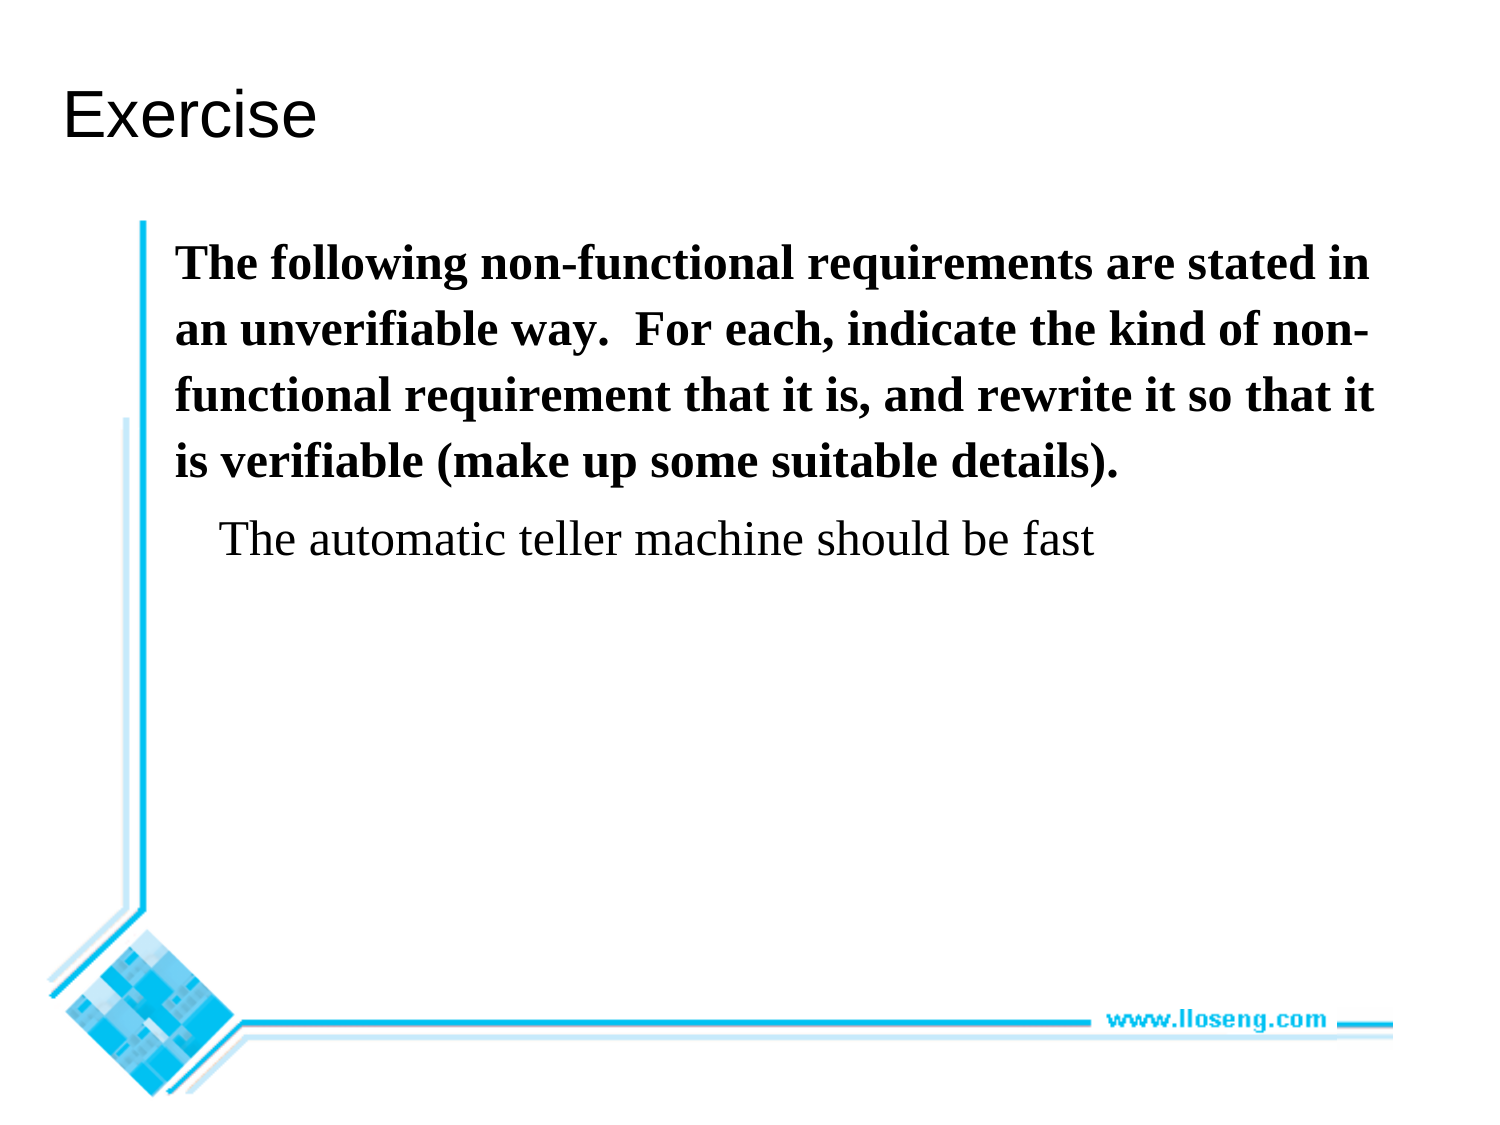

# Exercise
The following non-functional requirements are stated in an unverifiable way. For each, indicate the kind of non-functional requirement that it is, and rewrite it so that it is verifiable (make up some suitable details).
 The automatic teller machine should be fast